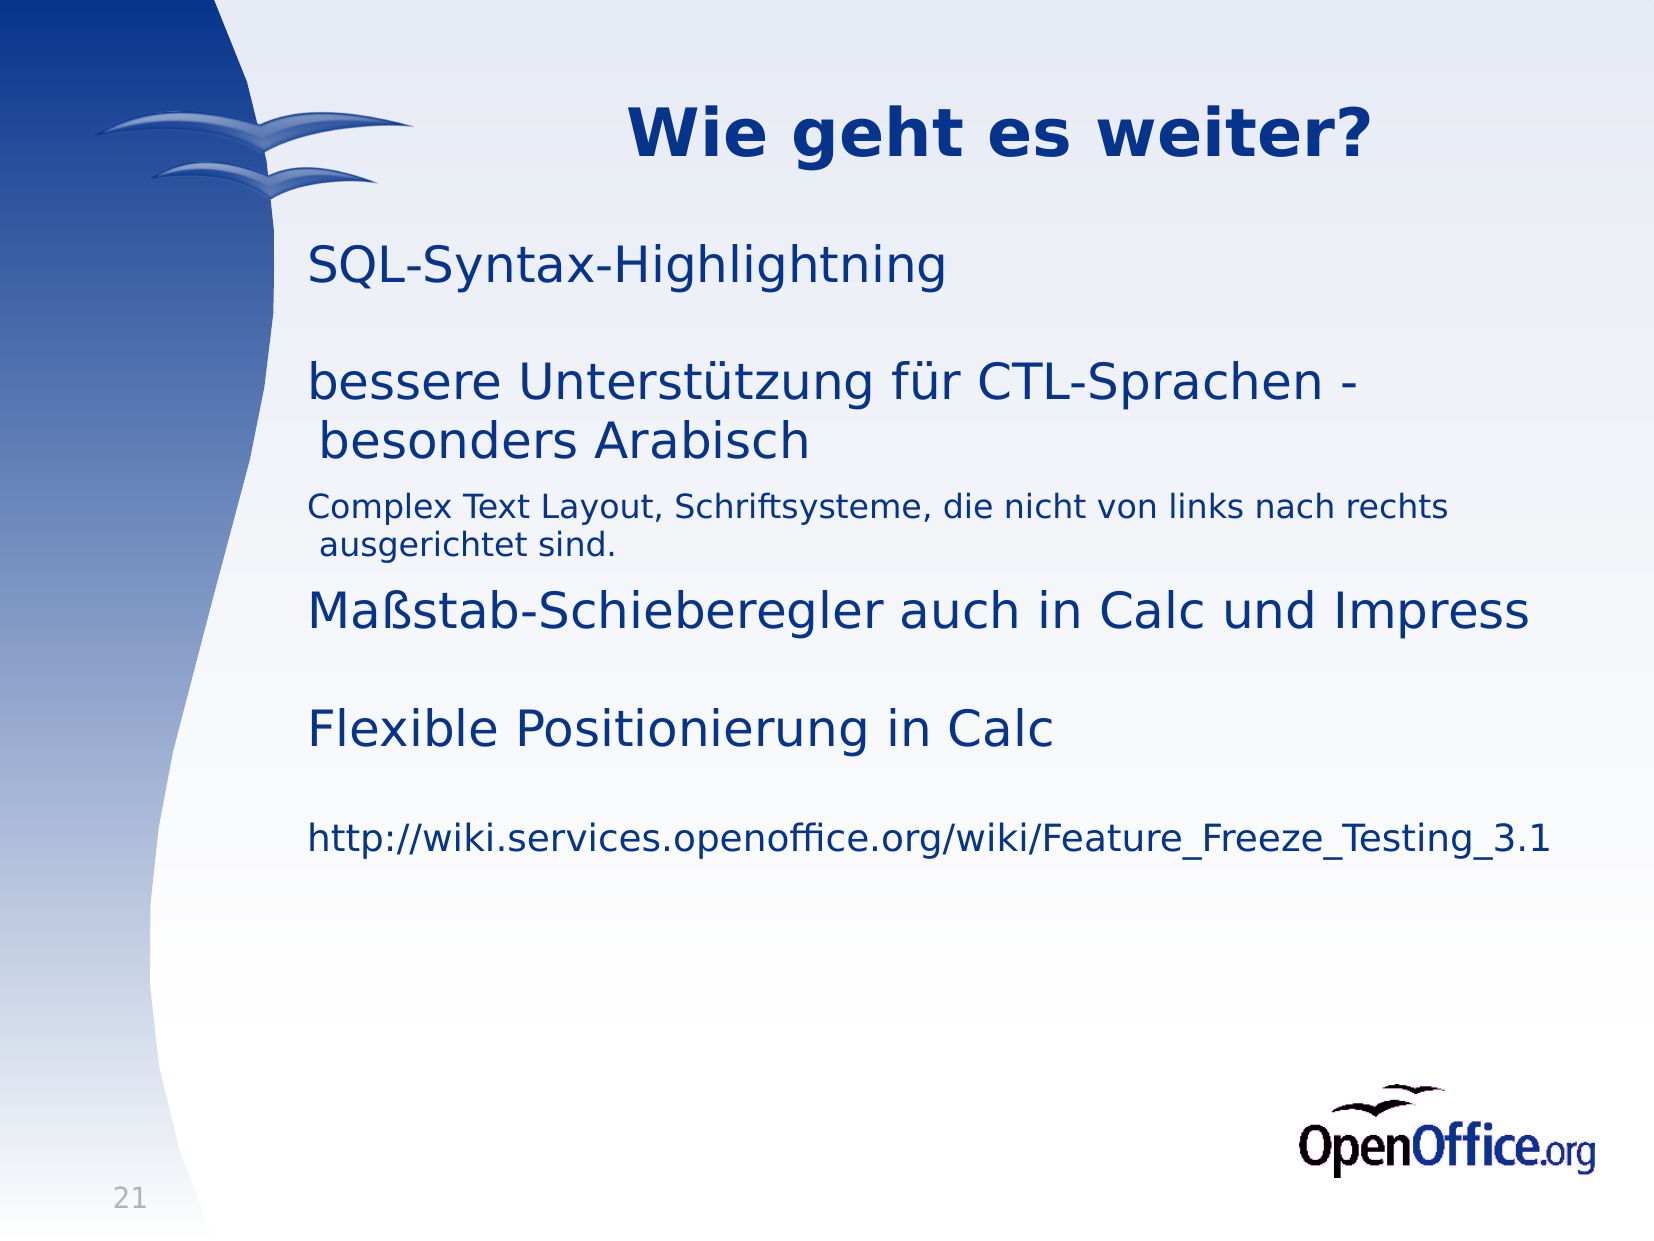

# Wie geht es weiter?
SQL-Syntax-Highlightning
bessere Unterstützung für CTL-Sprachen - besonders Arabisch
Complex Text Layout, Schriftsysteme, die nicht von links nach rechts ausgerichtet sind.
Maßstab-Schieberegler auch in Calc und Impress
Flexible Positionierung in Calc
http://wiki.services.openoffice.org/wiki/Feature_Freeze_Testing_3.1
21
SQL-Syntax-Highlightning